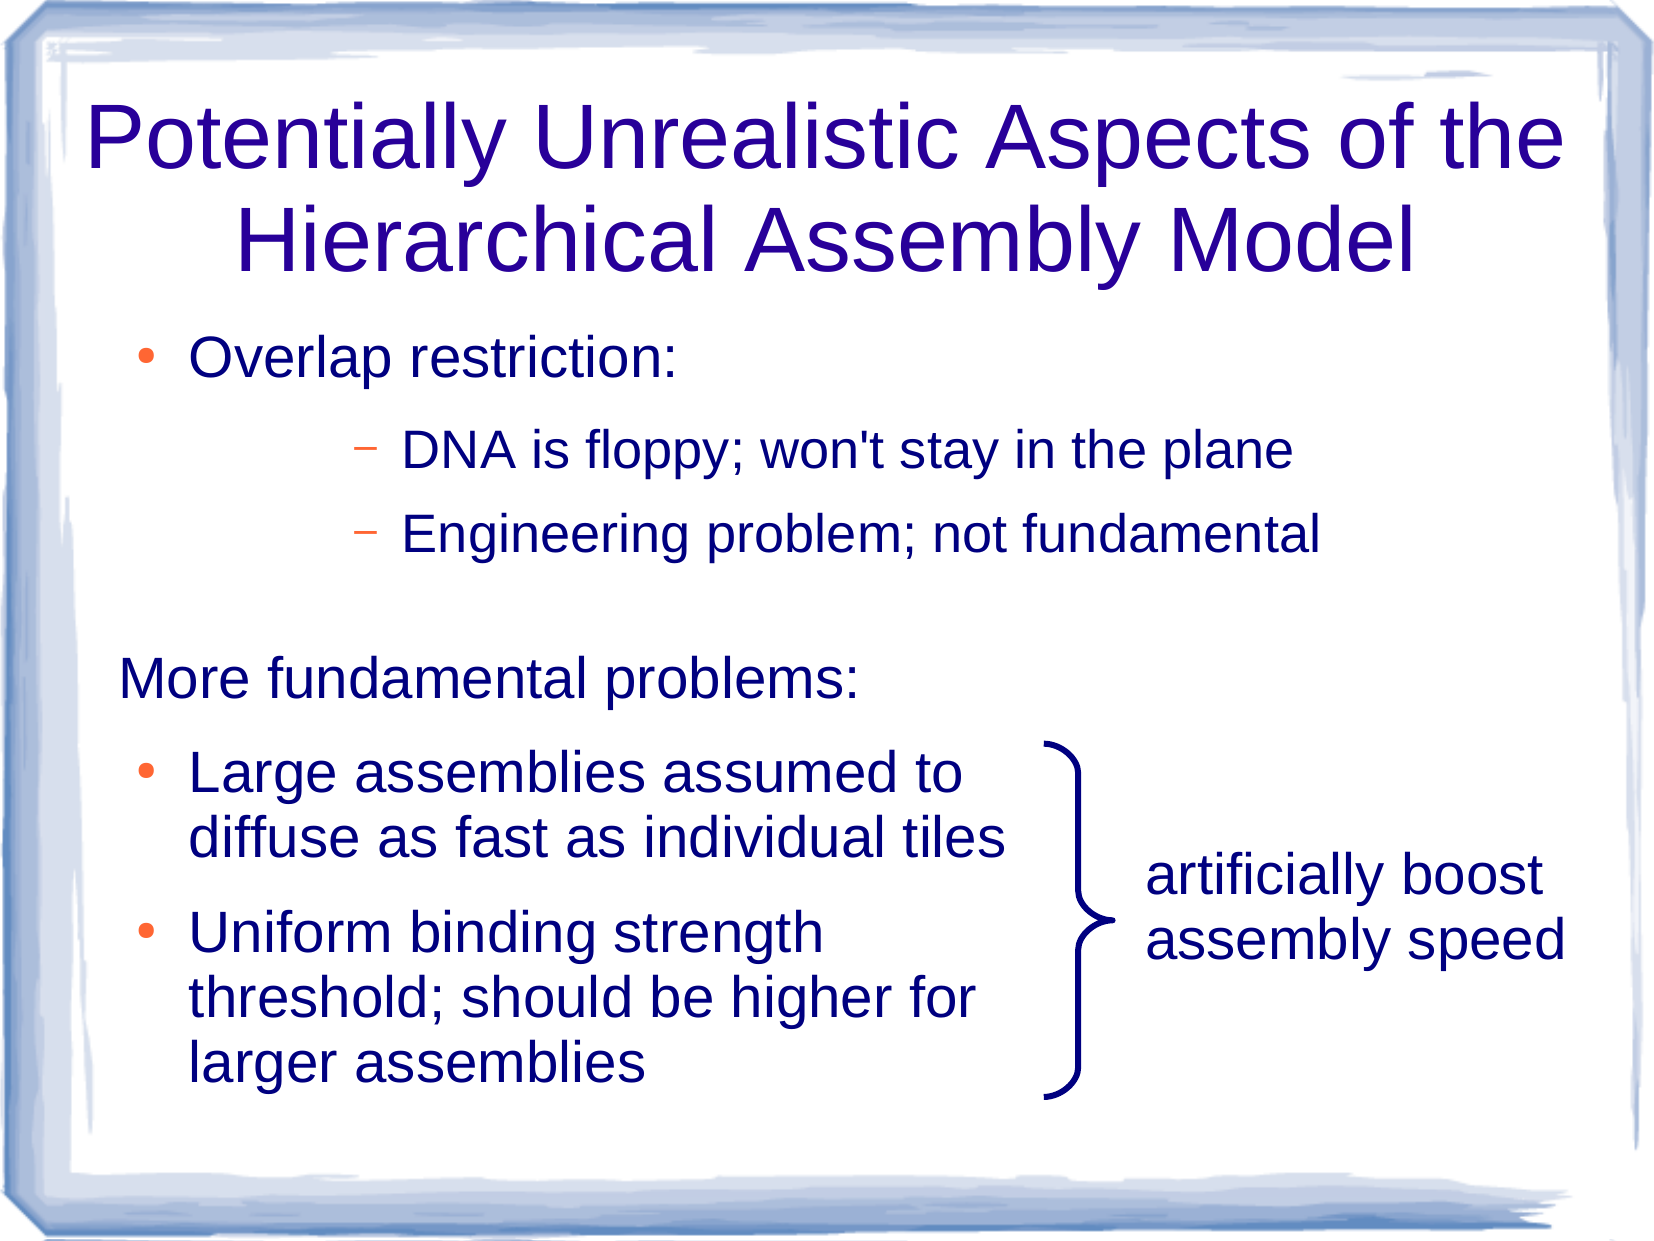

# Potentially Unrealistic Aspects of the Hierarchical Assembly Model
Overlap restriction:
DNA is floppy; won't stay in the plane
Engineering problem; not fundamental
More fundamental problems:
Large assemblies assumed to diffuse as fast as individual tiles
Uniform binding strength threshold; should be higher for larger assemblies
artificially boost assembly speed